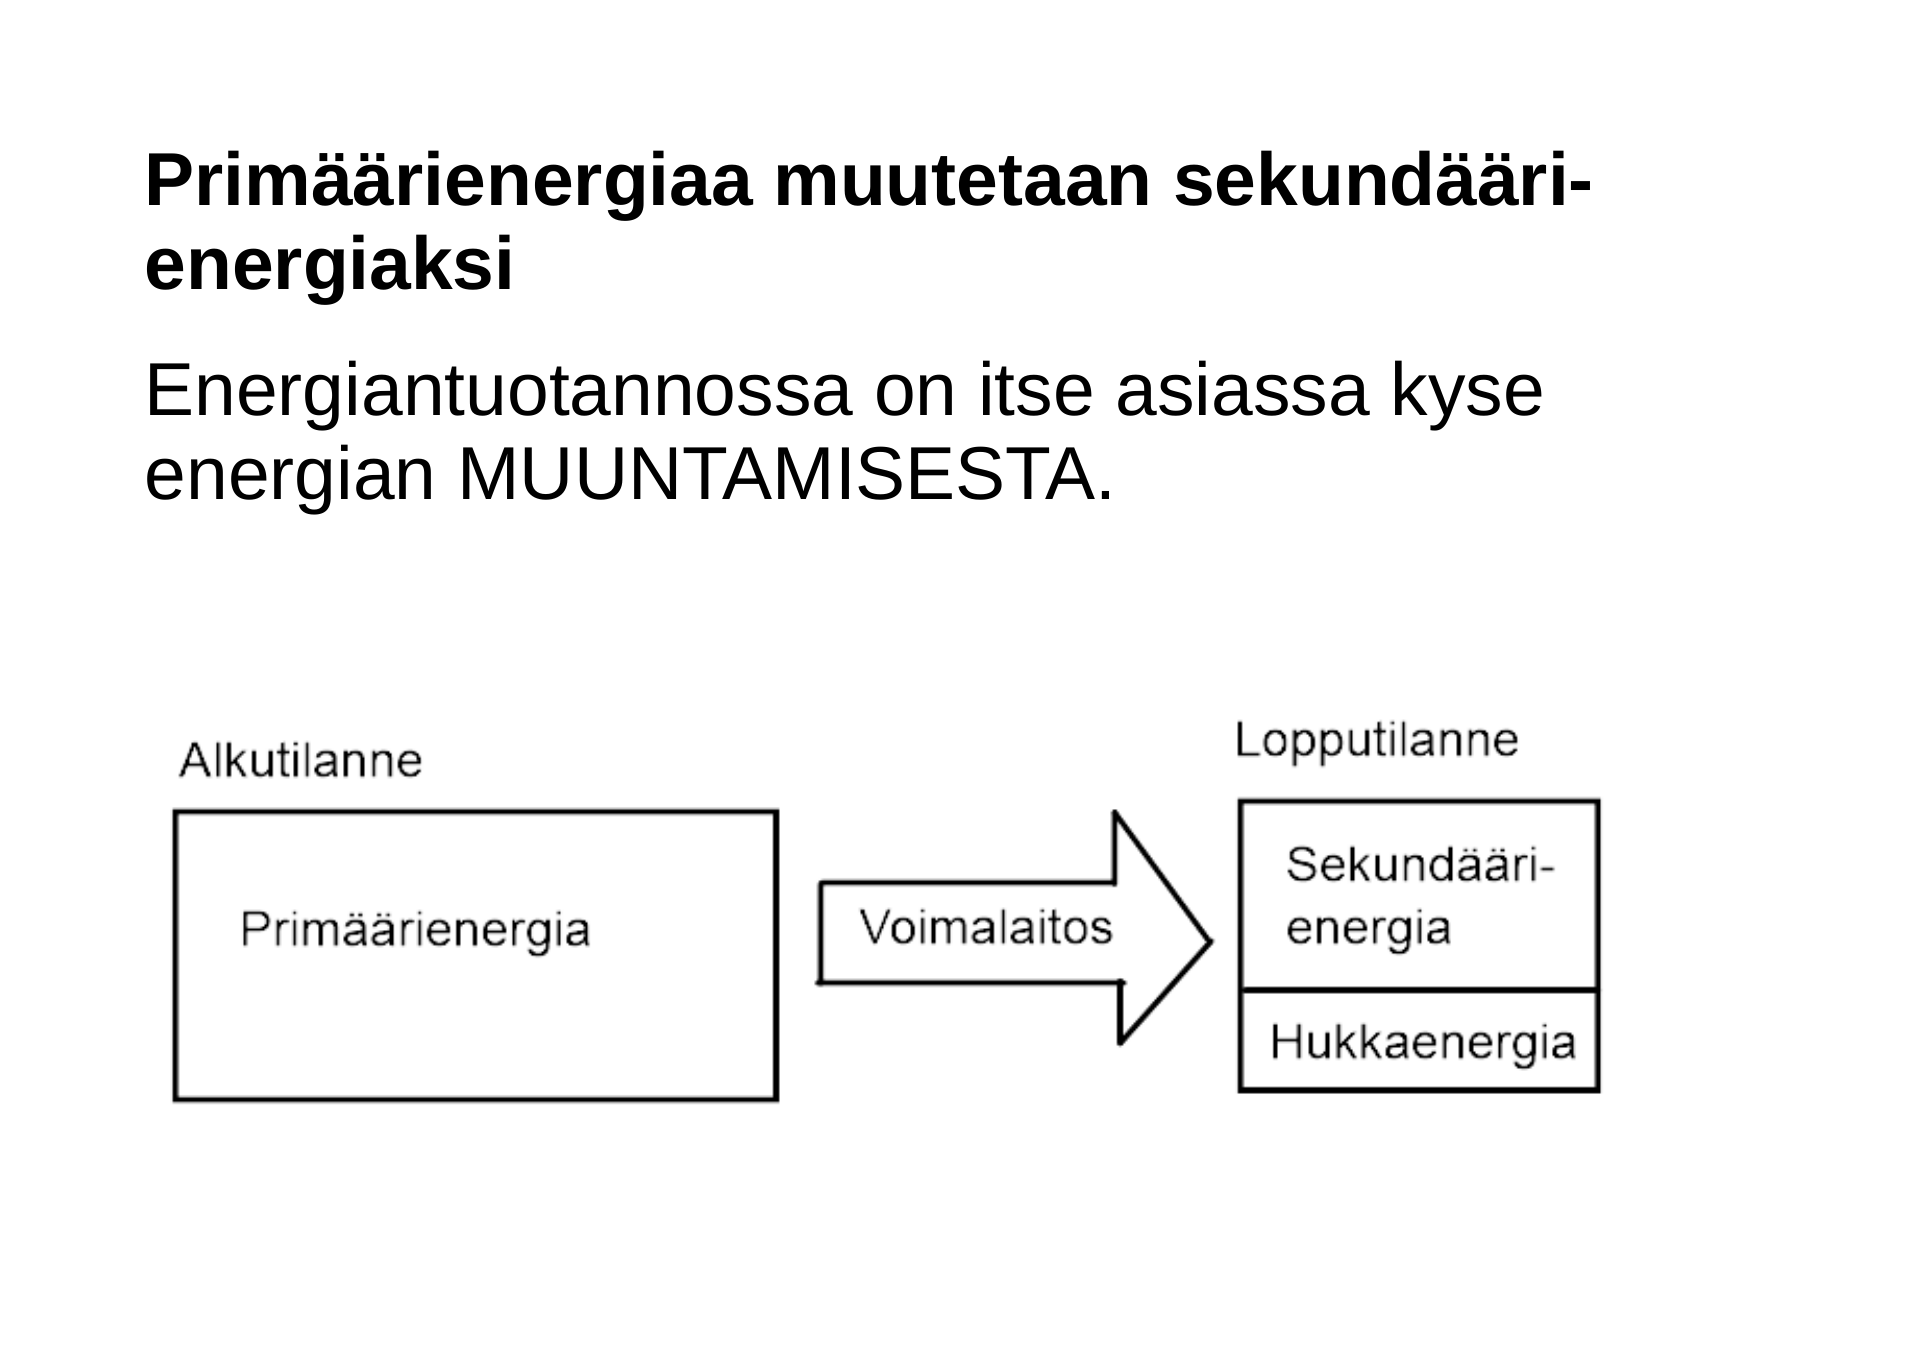

Primäärienergiaa muutetaan sekundääri-energiaksi
Energiantuotannossa on itse asiassa kyse energian MUUNTAMISESTA.